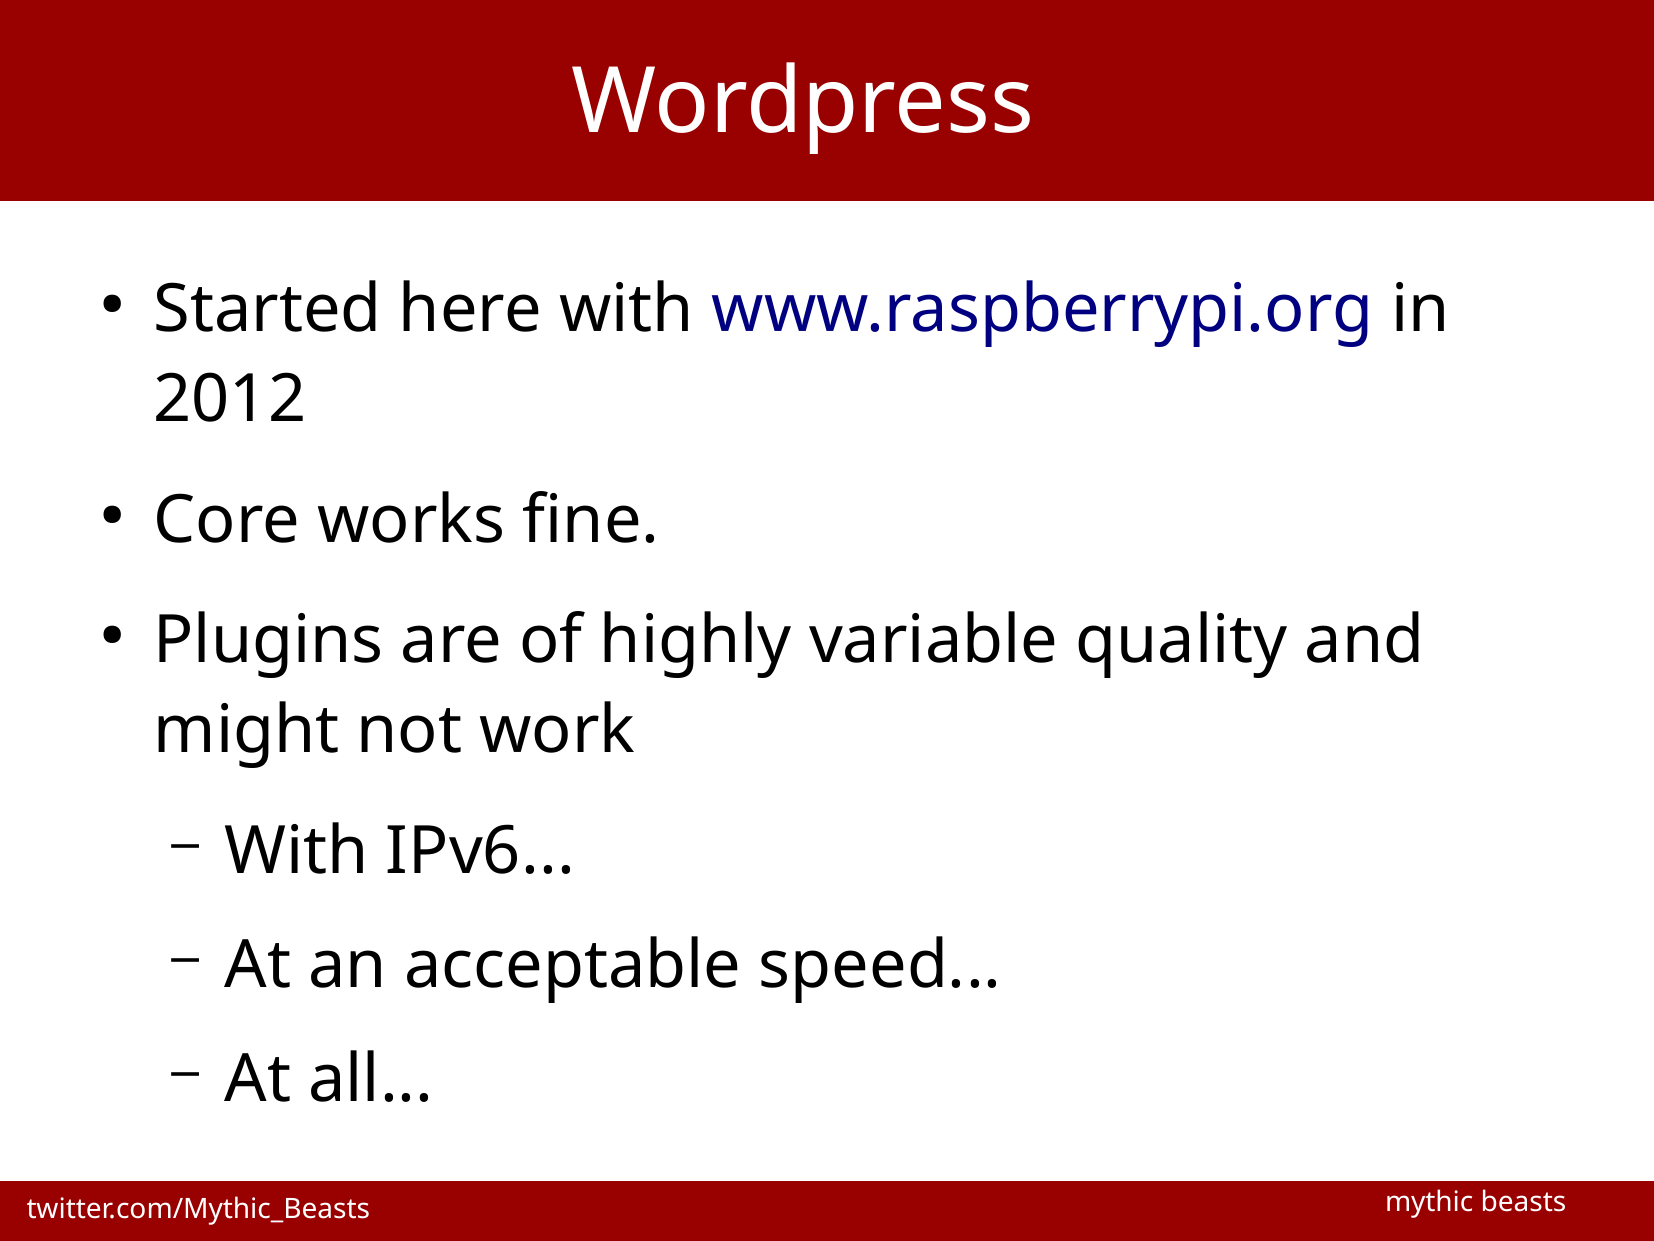

# Wordpress
Started here with www.raspberrypi.org in 2012
Core works fine.
Plugins are of highly variable quality and might not work
With IPv6...
At an acceptable speed...
At all...